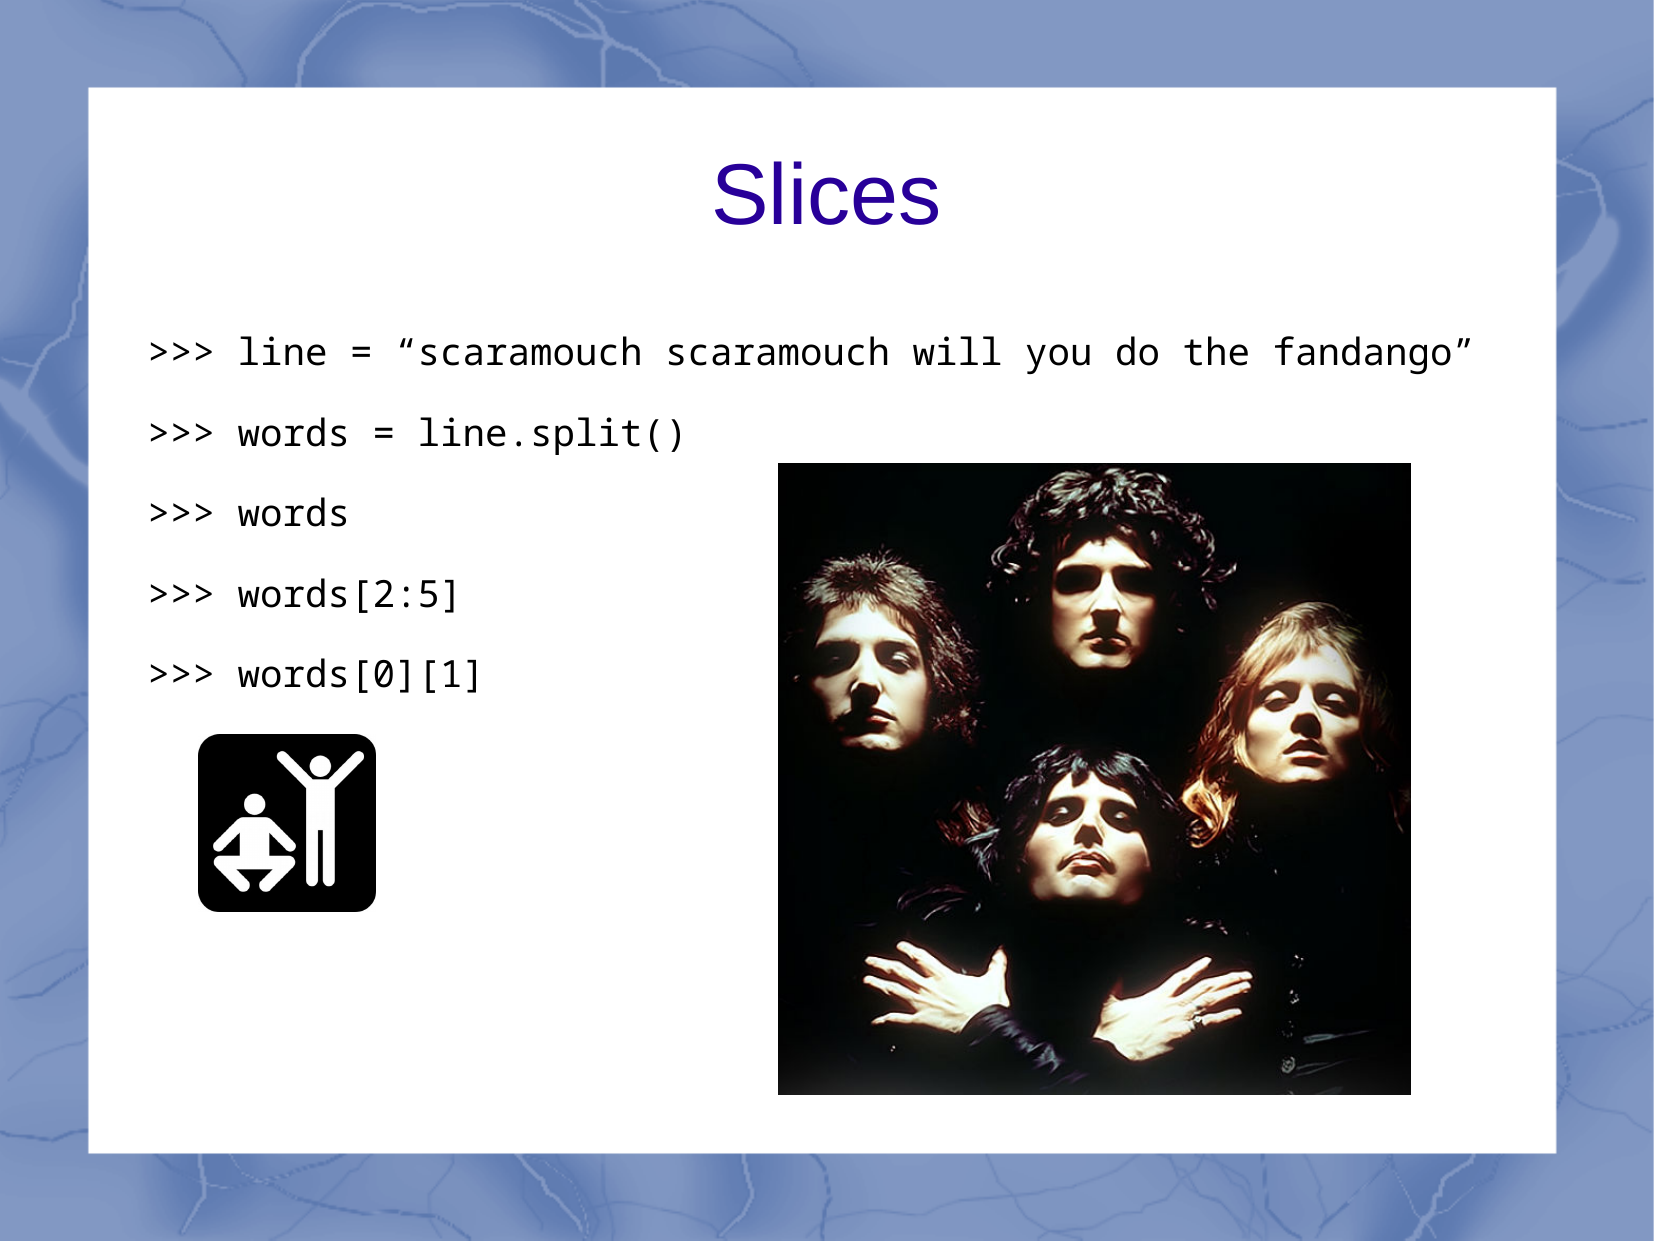

# Slices
>>> line = “scaramouch scaramouch will you do the fandango”
>>> words = line.split()
>>> words
>>> words[2:5]
>>> words[0][1]